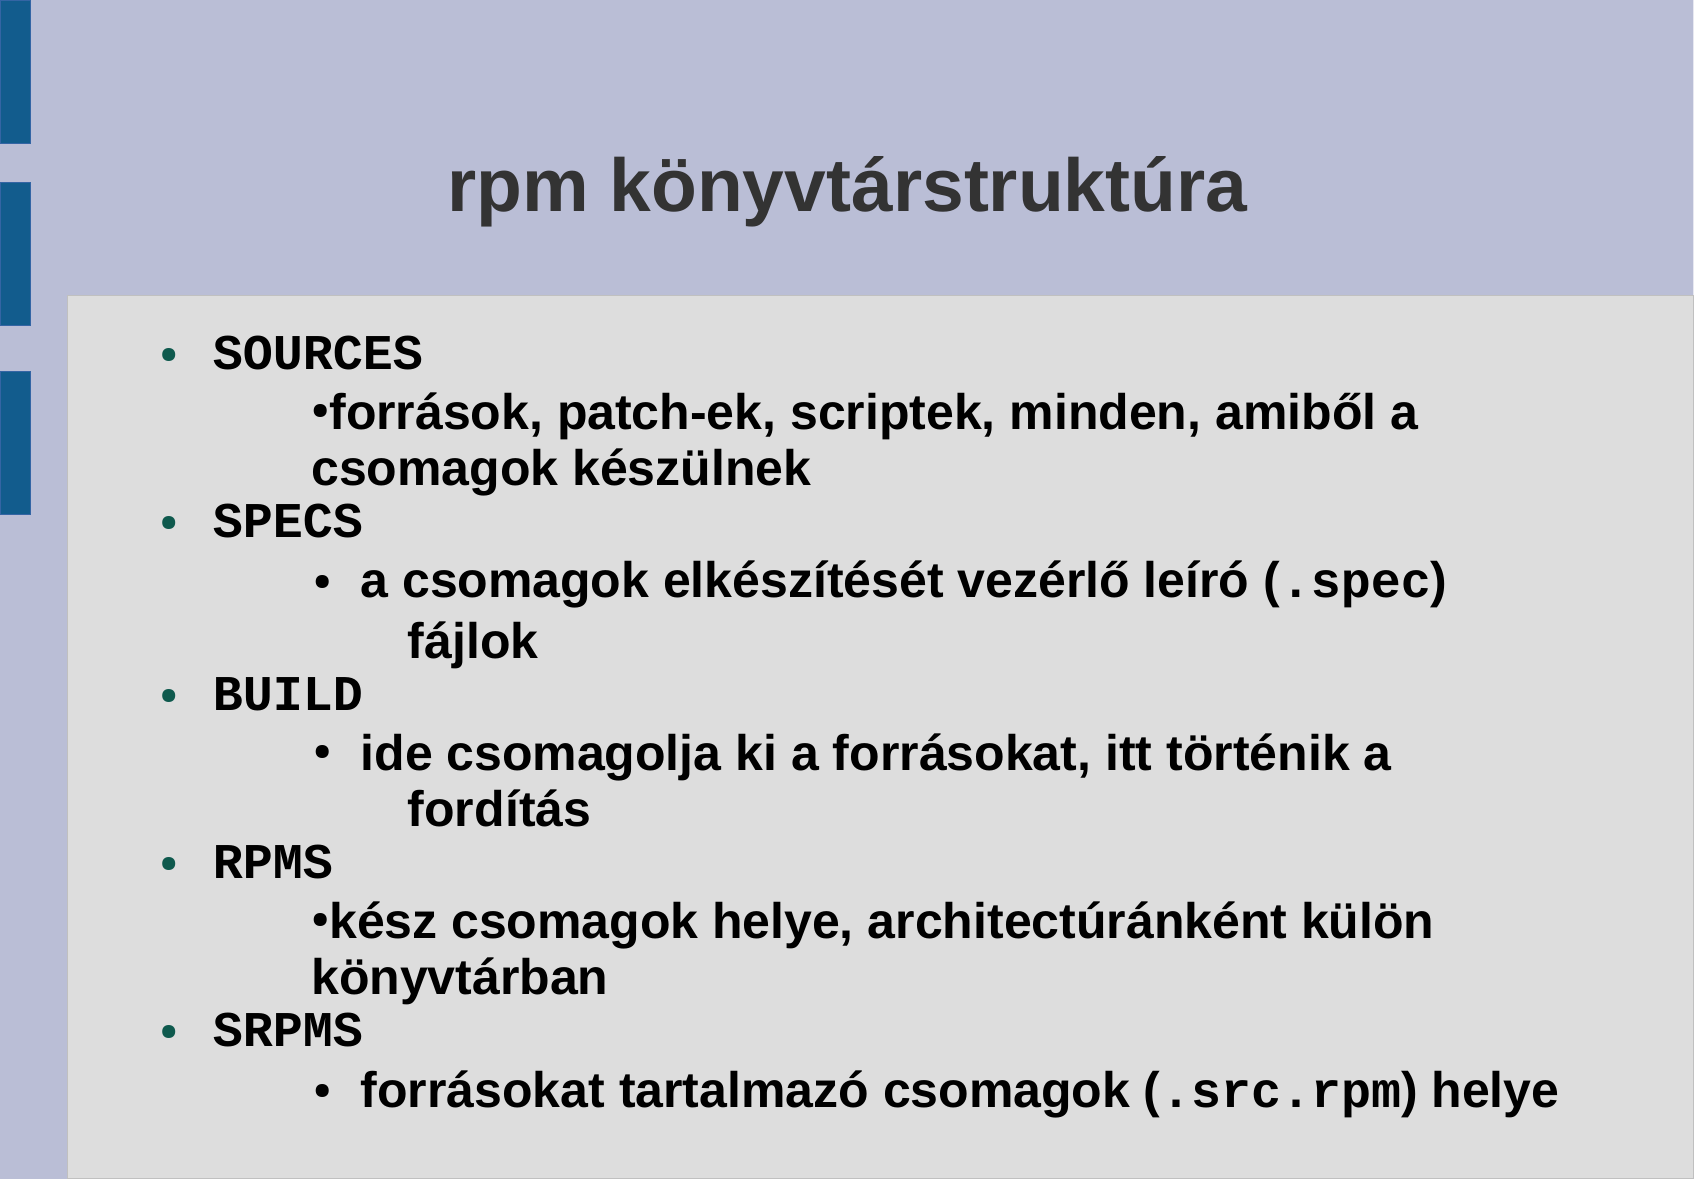

# rpm könyvtárstruktúra
SOURCES
források, patch-ek, scriptek, minden, amiből a csomagok készülnek
SPECS
a csomagok elkészítését vezérlő leíró (.spec) fájlok
BUILD
ide csomagolja ki a forrásokat, itt történik a fordítás
RPMS
kész csomagok helye, architectúránként külön könyvtárban
SRPMS
forrásokat tartalmazó csomagok (.src.rpm) helye